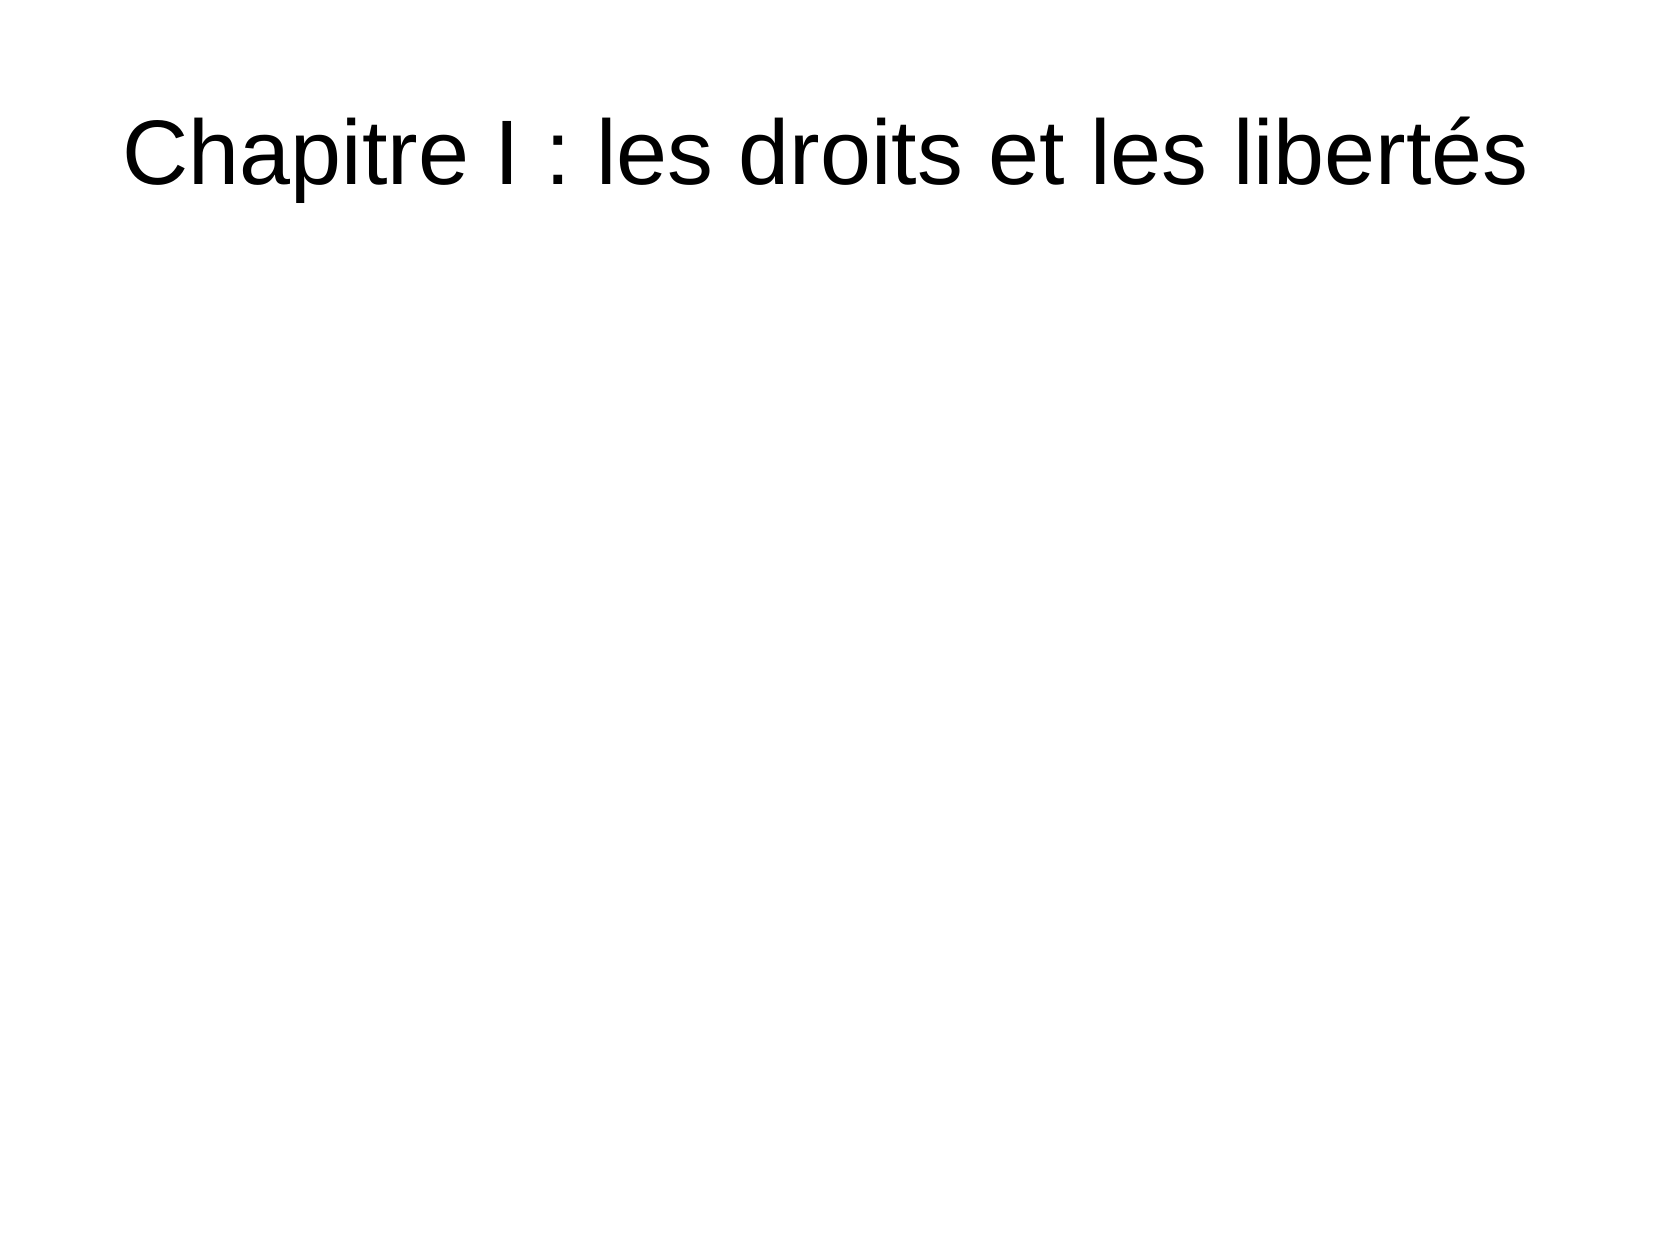

# Chapitre I : les droits et les libertés